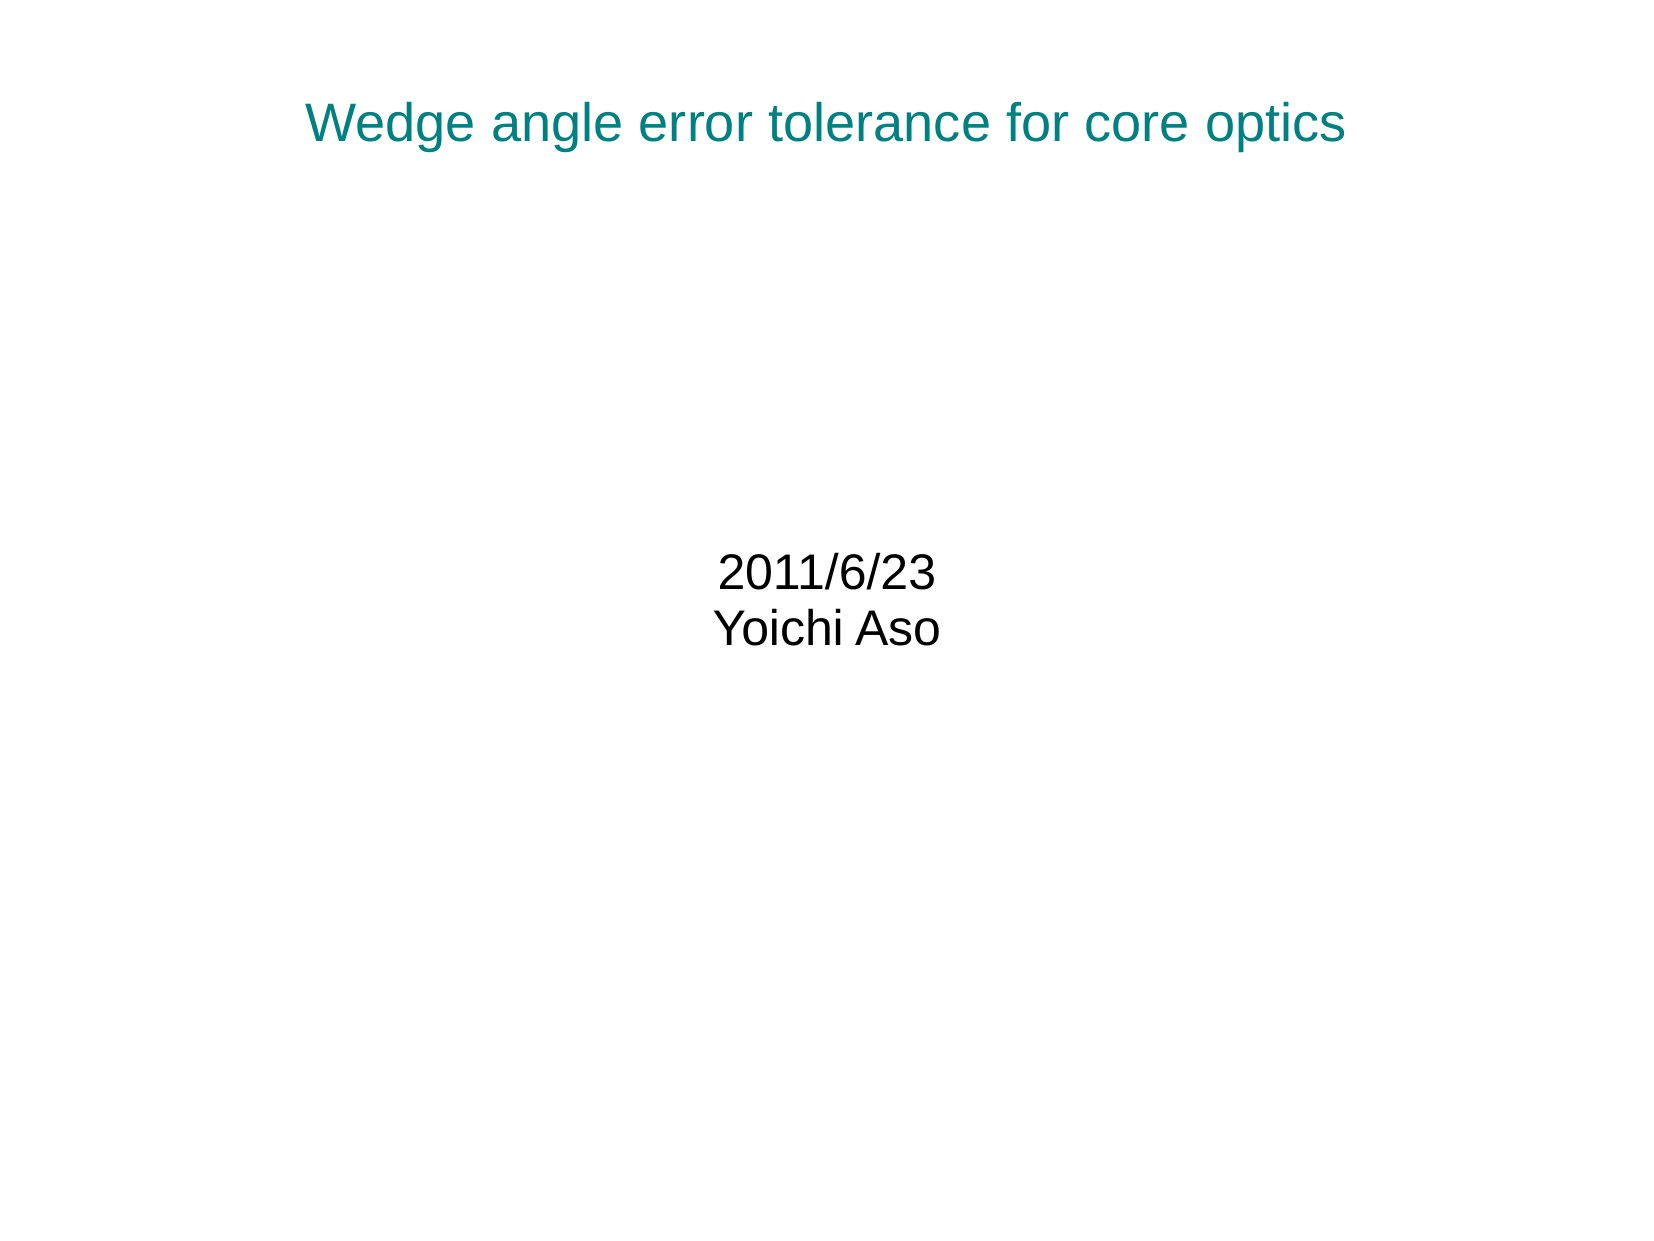

Wedge angle error tolerance for core optics
2011/6/23
Yoichi Aso